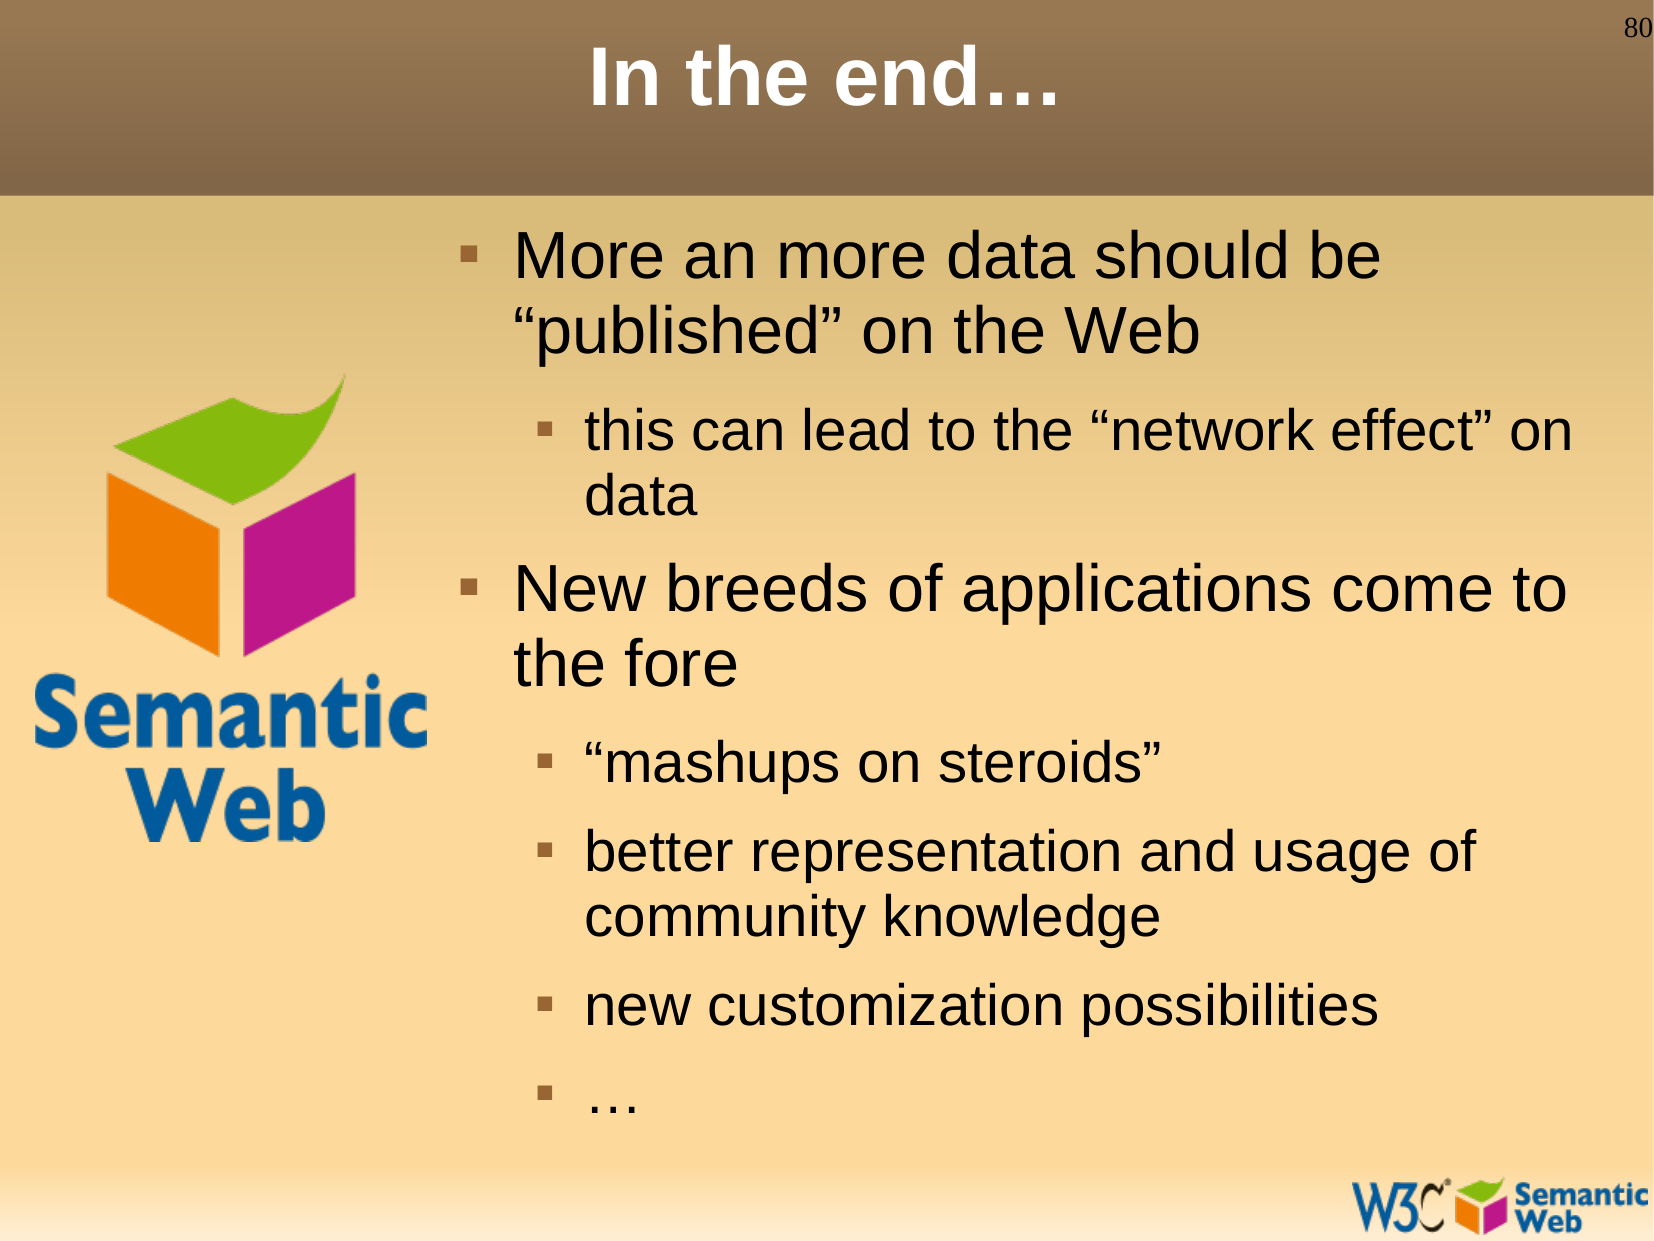

80
# In the end…
More an more data should be “published” on the Web
this can lead to the “network effect” on data
New breeds of applications come to the fore
“mashups on steroids”
better representation and usage of community knowledge
new customization possibilities
…